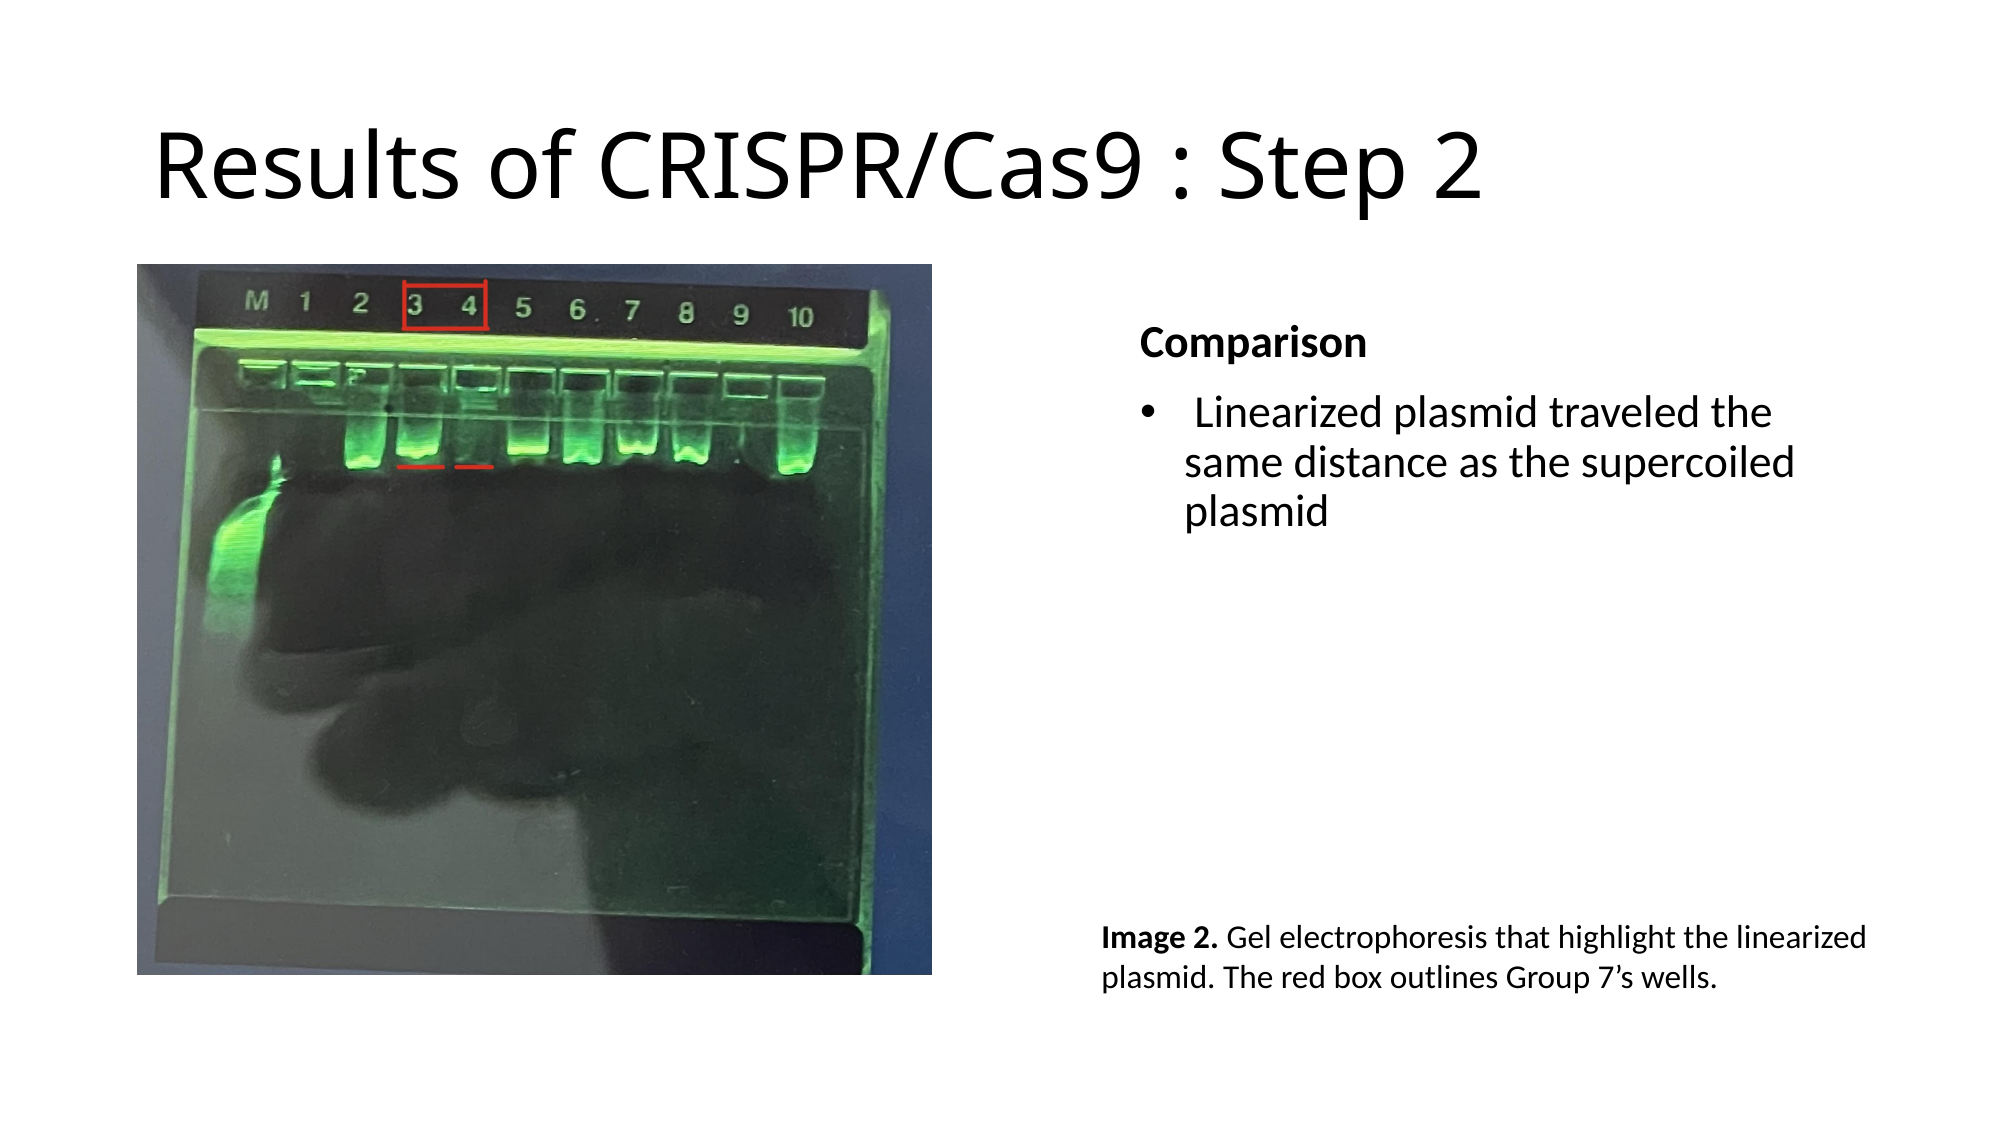

# Results of CRISPR/Cas9 : Step 2
Comparison
 Linearized plasmid traveled the same distance as the supercoiled plasmid
Image 2. Gel electrophoresis that highlight the linearized plasmid. The red box outlines Group 7’s wells.